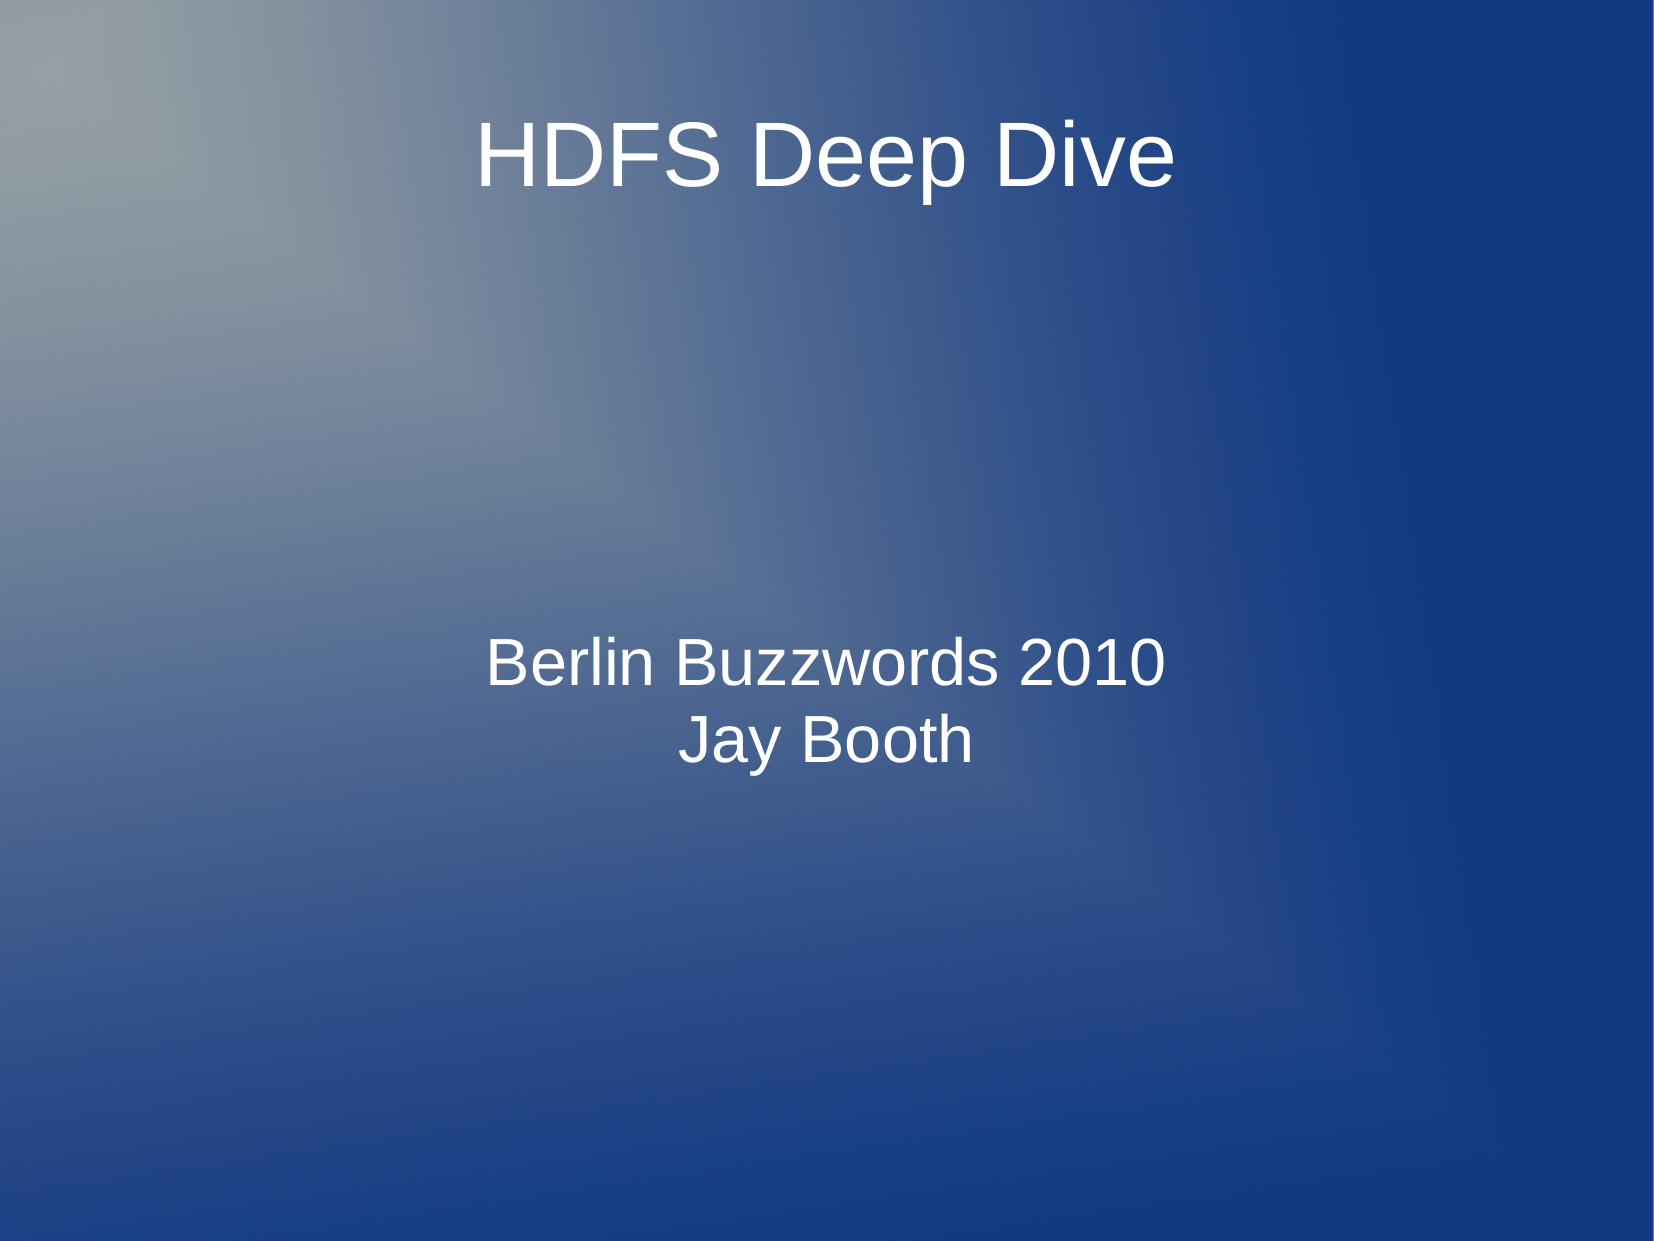

# HDFS Deep Dive
Berlin Buzzwords 2010
Jay Booth